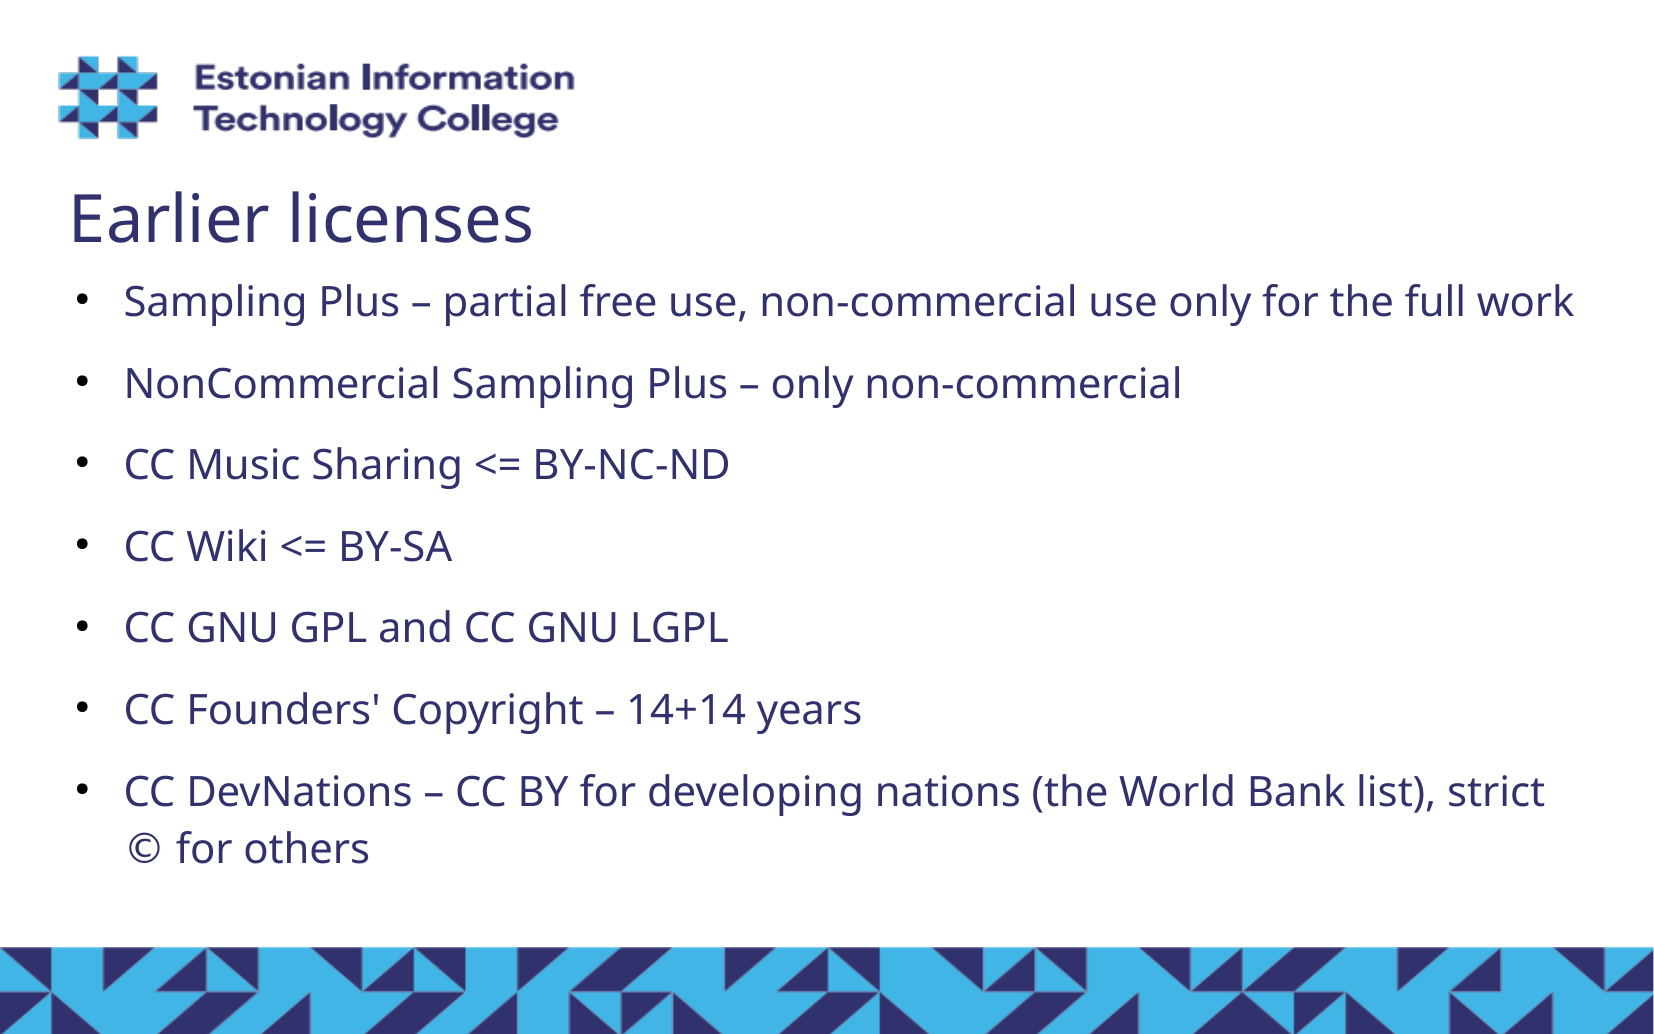

# Earlier licenses
Sampling Plus – partial free use, non-commercial use only for the full work
NonCommercial Sampling Plus – only non-commercial
CC Music Sharing <= BY-NC-ND
CC Wiki <= BY-SA
CC GNU GPL and CC GNU LGPL
CC Founders' Copyright – 14+14 years
CC DevNations – CC BY for developing nations (the World Bank list), strict © for others